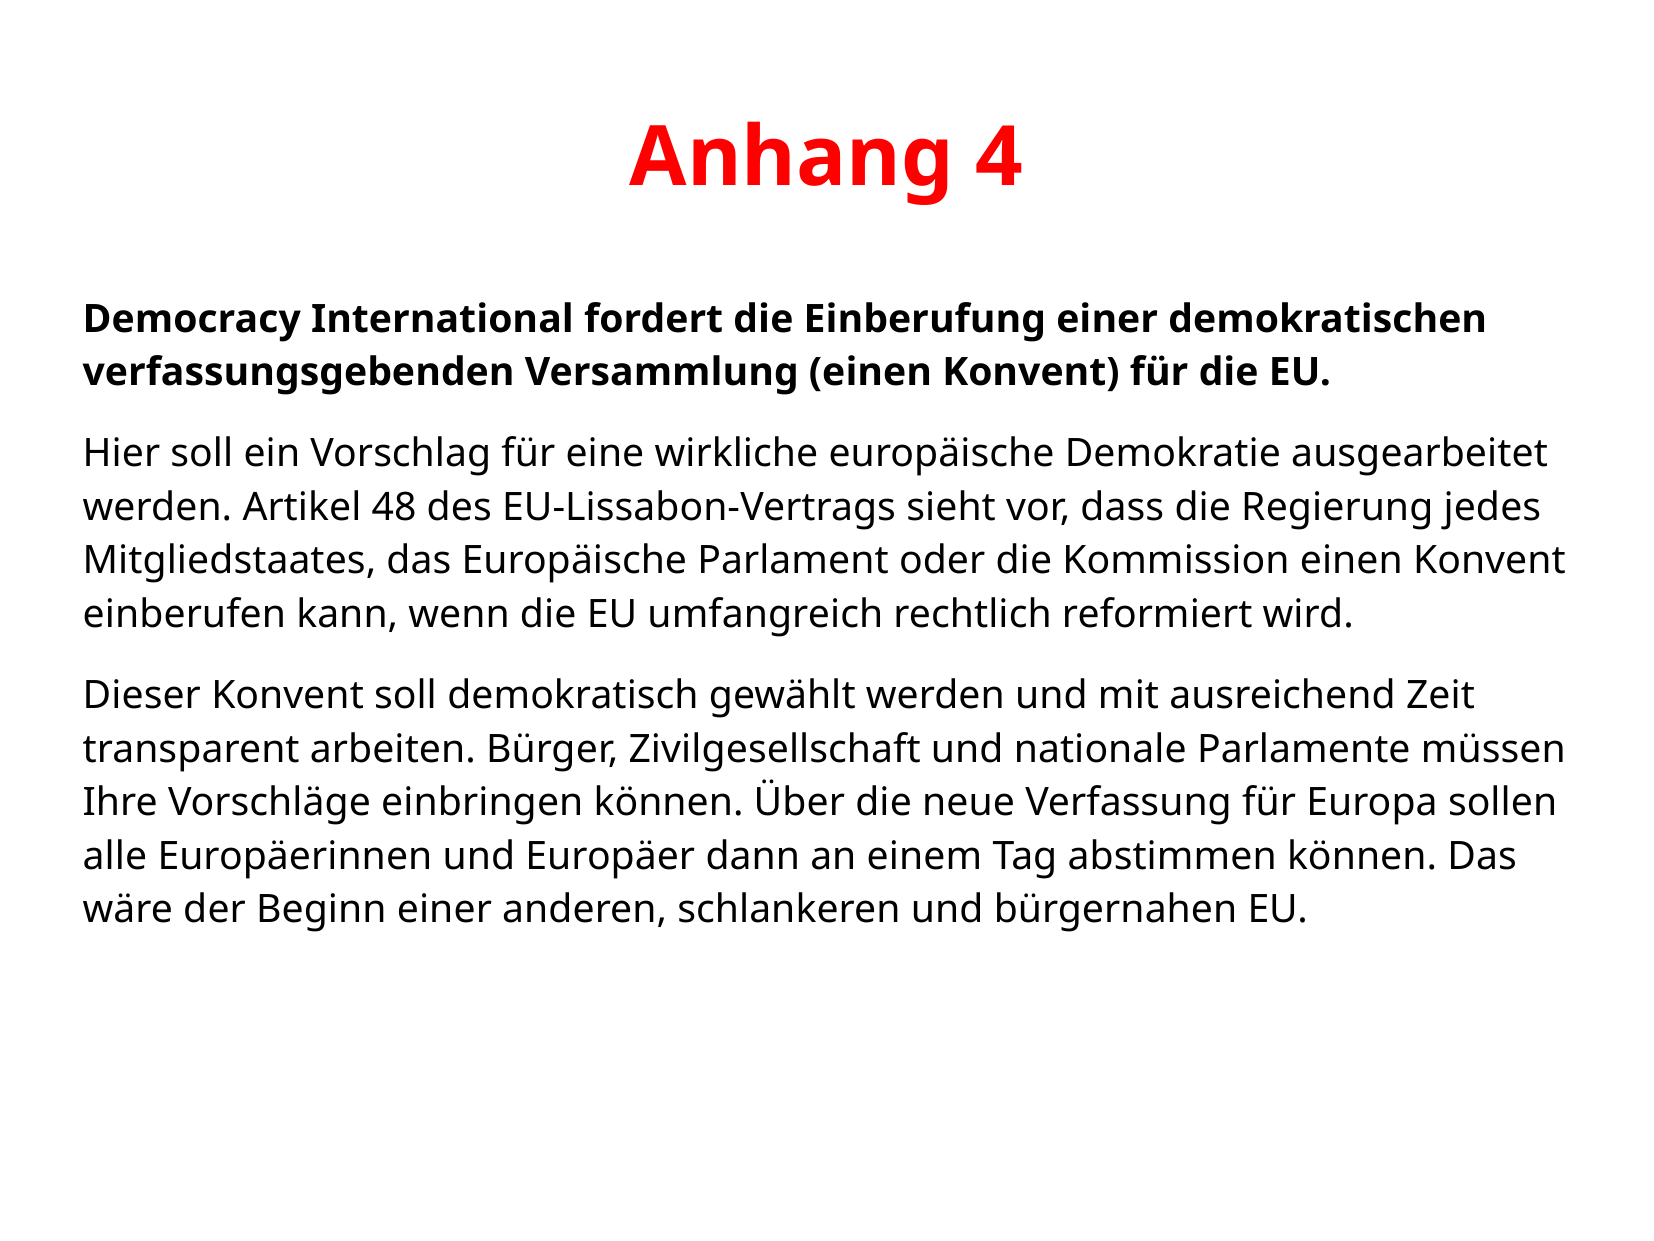

# Anhang 4
Democracy International fordert die Einberufung einer demokratischen verfassungsgebenden Versammlung (einen Konvent) für die EU.
Hier soll ein Vorschlag für eine wirkliche europäische Demokratie ausgearbeitet werden. Artikel 48 des EU-Lissabon-Vertrags sieht vor, dass die Regierung jedes Mitgliedstaates, das Europäische Parlament oder die Kommission einen Konvent einberufen kann, wenn die EU umfangreich rechtlich reformiert wird.
Dieser Konvent soll demokratisch gewählt werden und mit ausreichend Zeit transparent arbeiten. Bürger, Zivilgesellschaft und nationale Parlamente müssen Ihre Vorschläge einbringen können. Über die neue Verfassung für Europa sollen alle Europäerinnen und Europäer dann an einem Tag abstimmen können. Das wäre der Beginn einer anderen, schlankeren und bürgernahen EU.